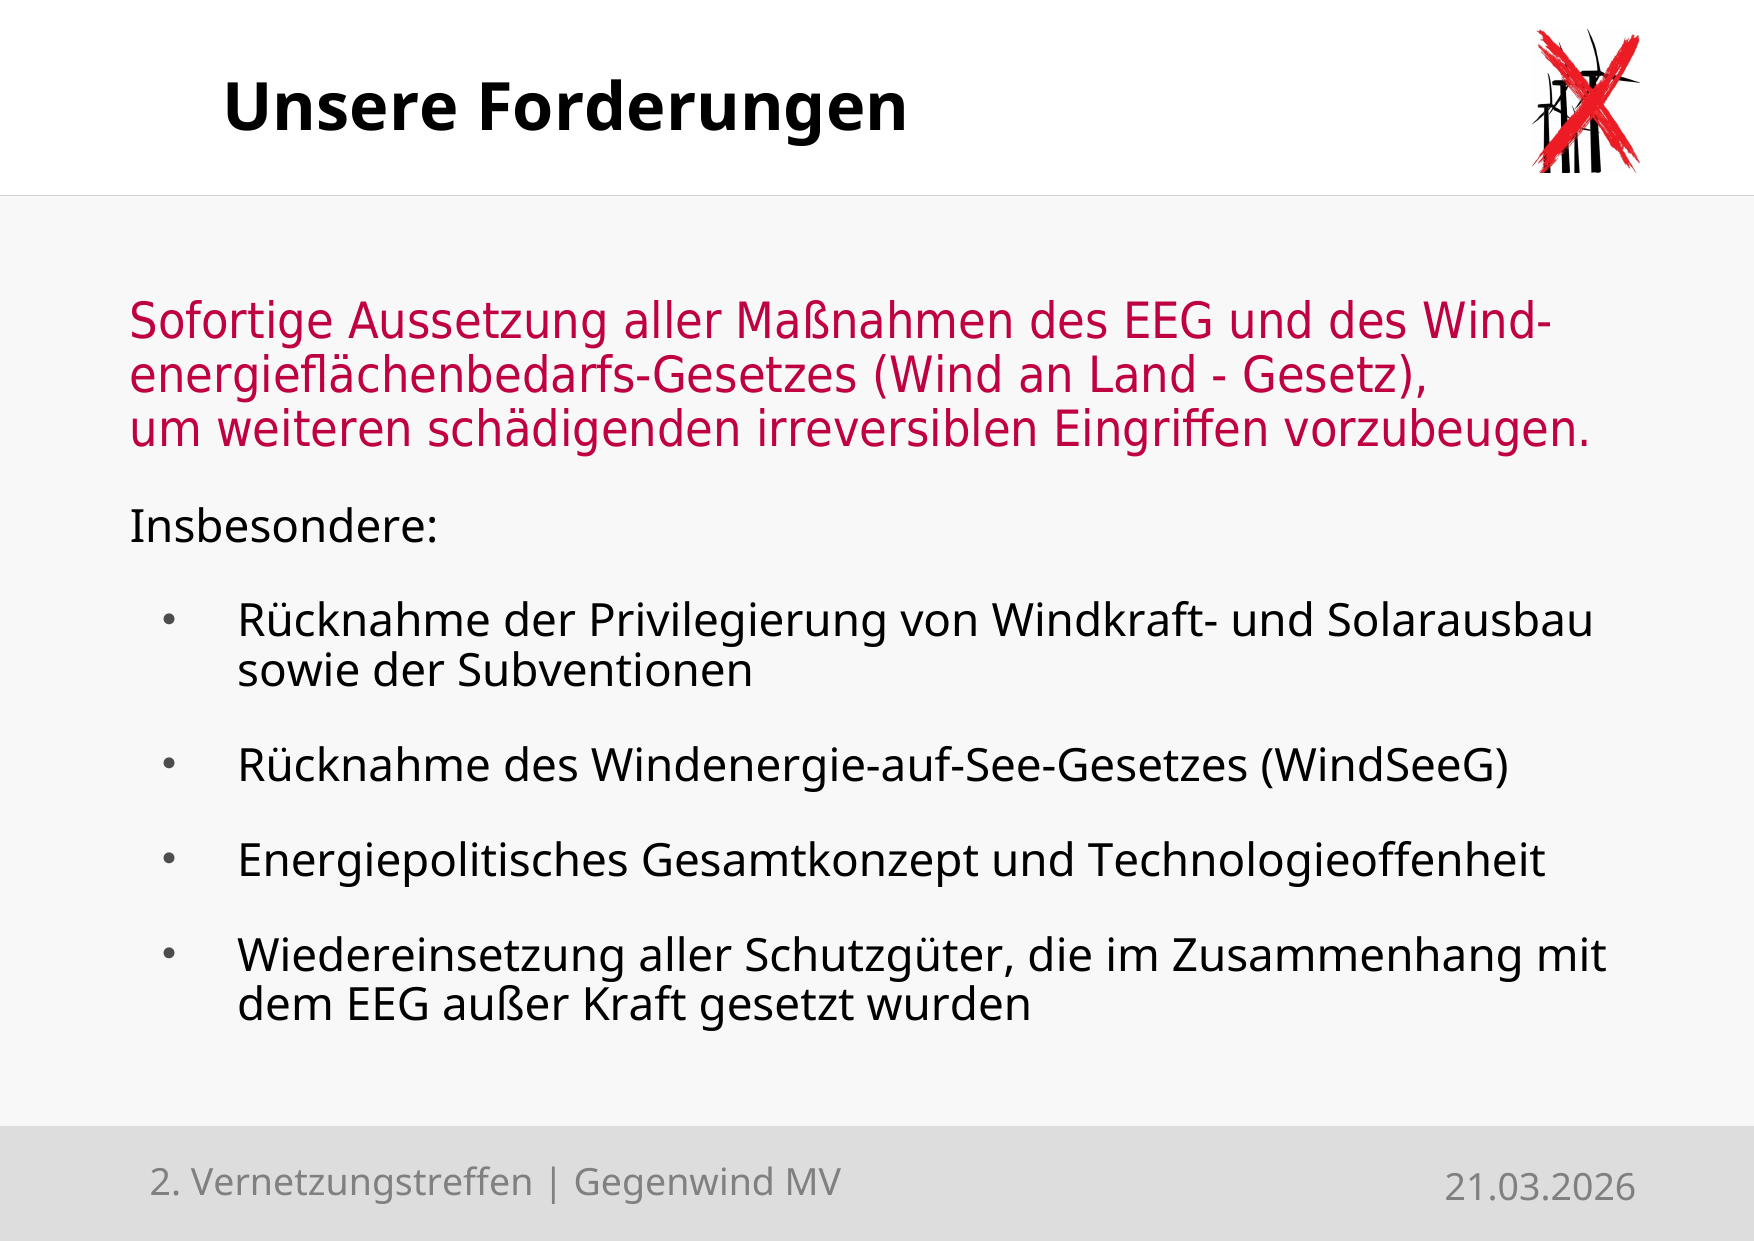

Unsere Forderungen
Sofortige Aussetzung aller Maßnahmen des EEG und des Wind-energieflächenbedarfs-Gesetzes (Wind an Land - Gesetz),
um weiteren schädigenden irreversiblen Eingriffen vorzubeugen.
Insbesondere:
Rücknahme der Privilegierung von Windkraft- und Solarausbau sowie der Subventionen
Rücknahme des Windenergie-auf-See-Gesetzes (WindSeeG)
Energiepolitisches Gesamtkonzept und Technologieoffenheit
Wiedereinsetzung aller Schutzgüter, die im Zusammenhang mit dem EEG außer Kraft gesetzt wurden
# 2. Vernetzungstreffen | Gegenwind MV
21.03.2026